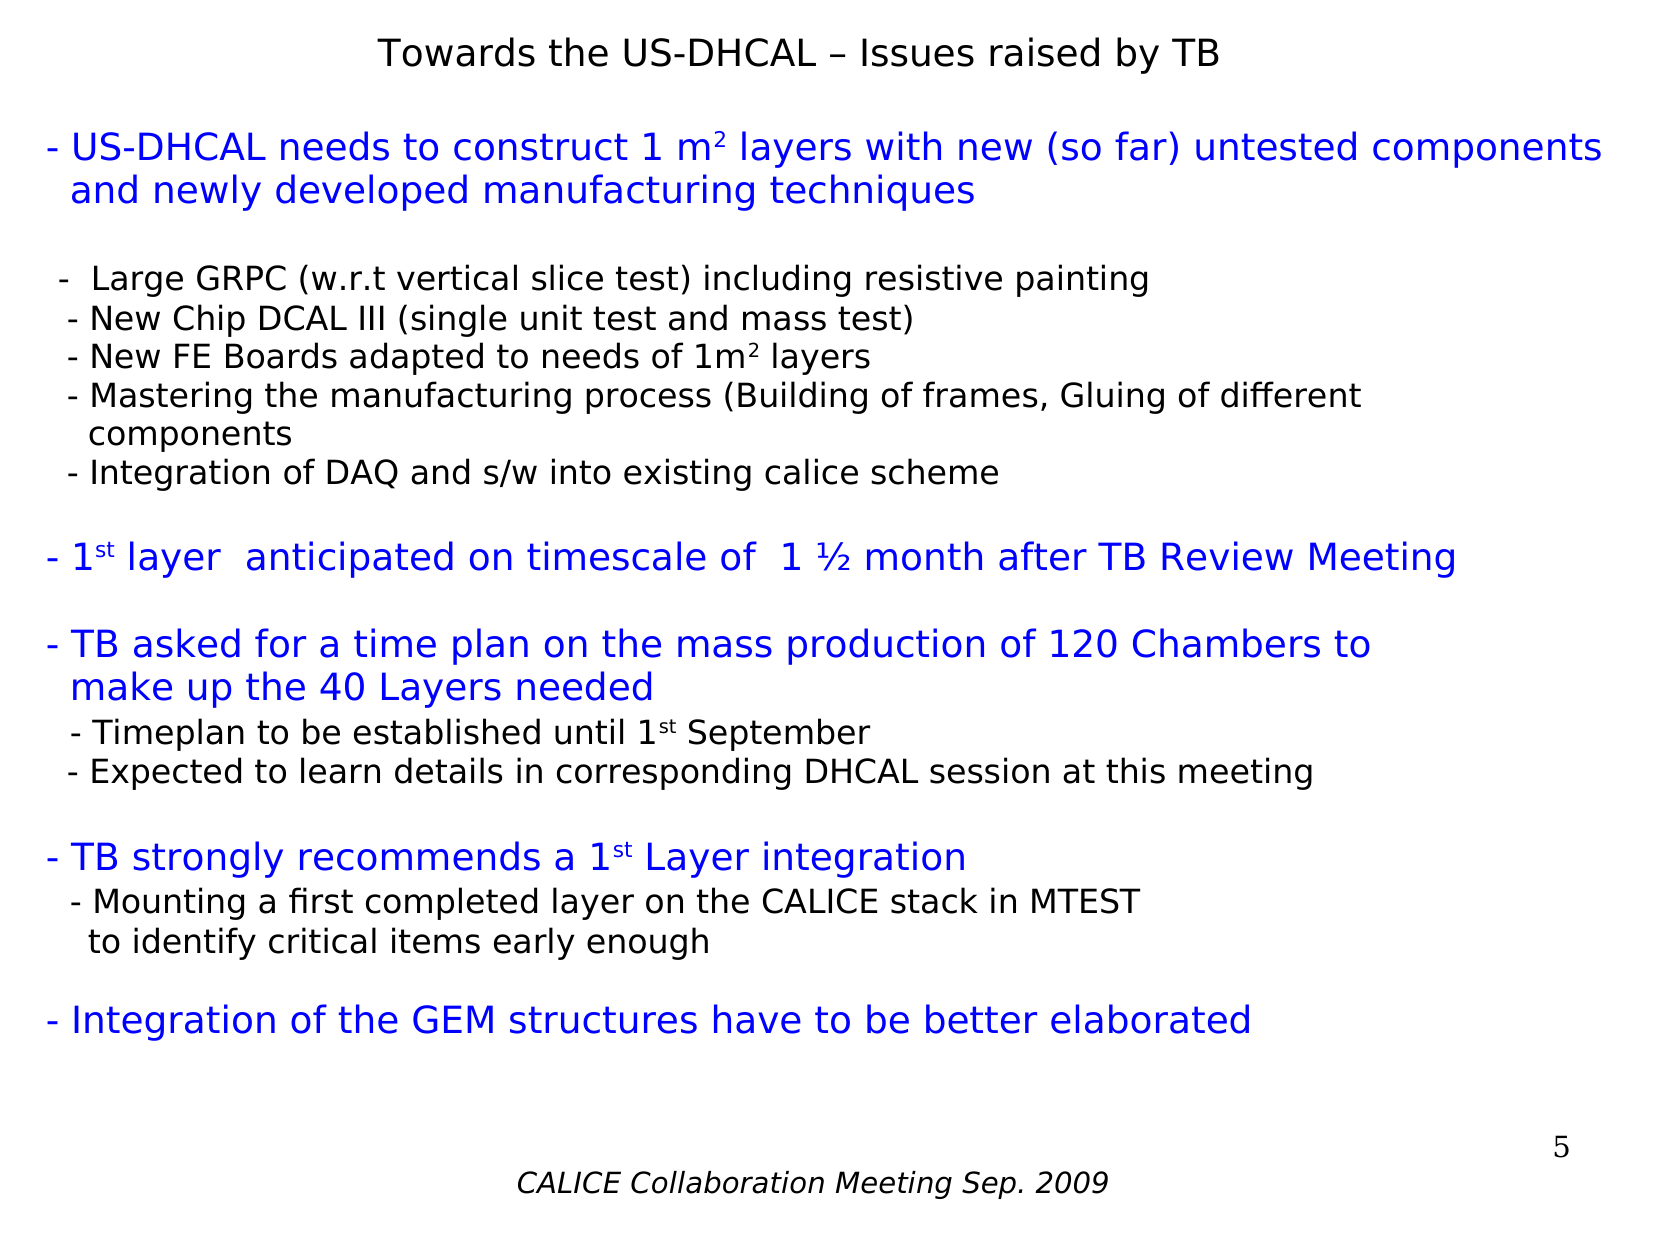

Towards the US-DHCAL – Issues raised by TB
- US-DHCAL needs to construct 1 m2 layers with new (so far) untested components
 and newly developed manufacturing techniques
 - Large GRPC (w.r.t vertical slice test) including resistive painting
 - New Chip DCAL III (single unit test and mass test)
 - New FE Boards adapted to needs of 1m2 layers
 - Mastering the manufacturing process (Building of frames, Gluing of different
 components
 - Integration of DAQ and s/w into existing calice scheme
- 1st layer anticipated on timescale of 1 ½ month after TB Review Meeting
- TB asked for a time plan on the mass production of 120 Chambers to
 make up the 40 Layers needed
 - Timeplan to be established until 1st September
 - Expected to learn details in corresponding DHCAL session at this meeting
- TB strongly recommends a 1st Layer integration
 - Mounting a first completed layer on the CALICE stack in MTEST
 to identify critical items early enough
- Integration of the GEM structures have to be better elaborated
5